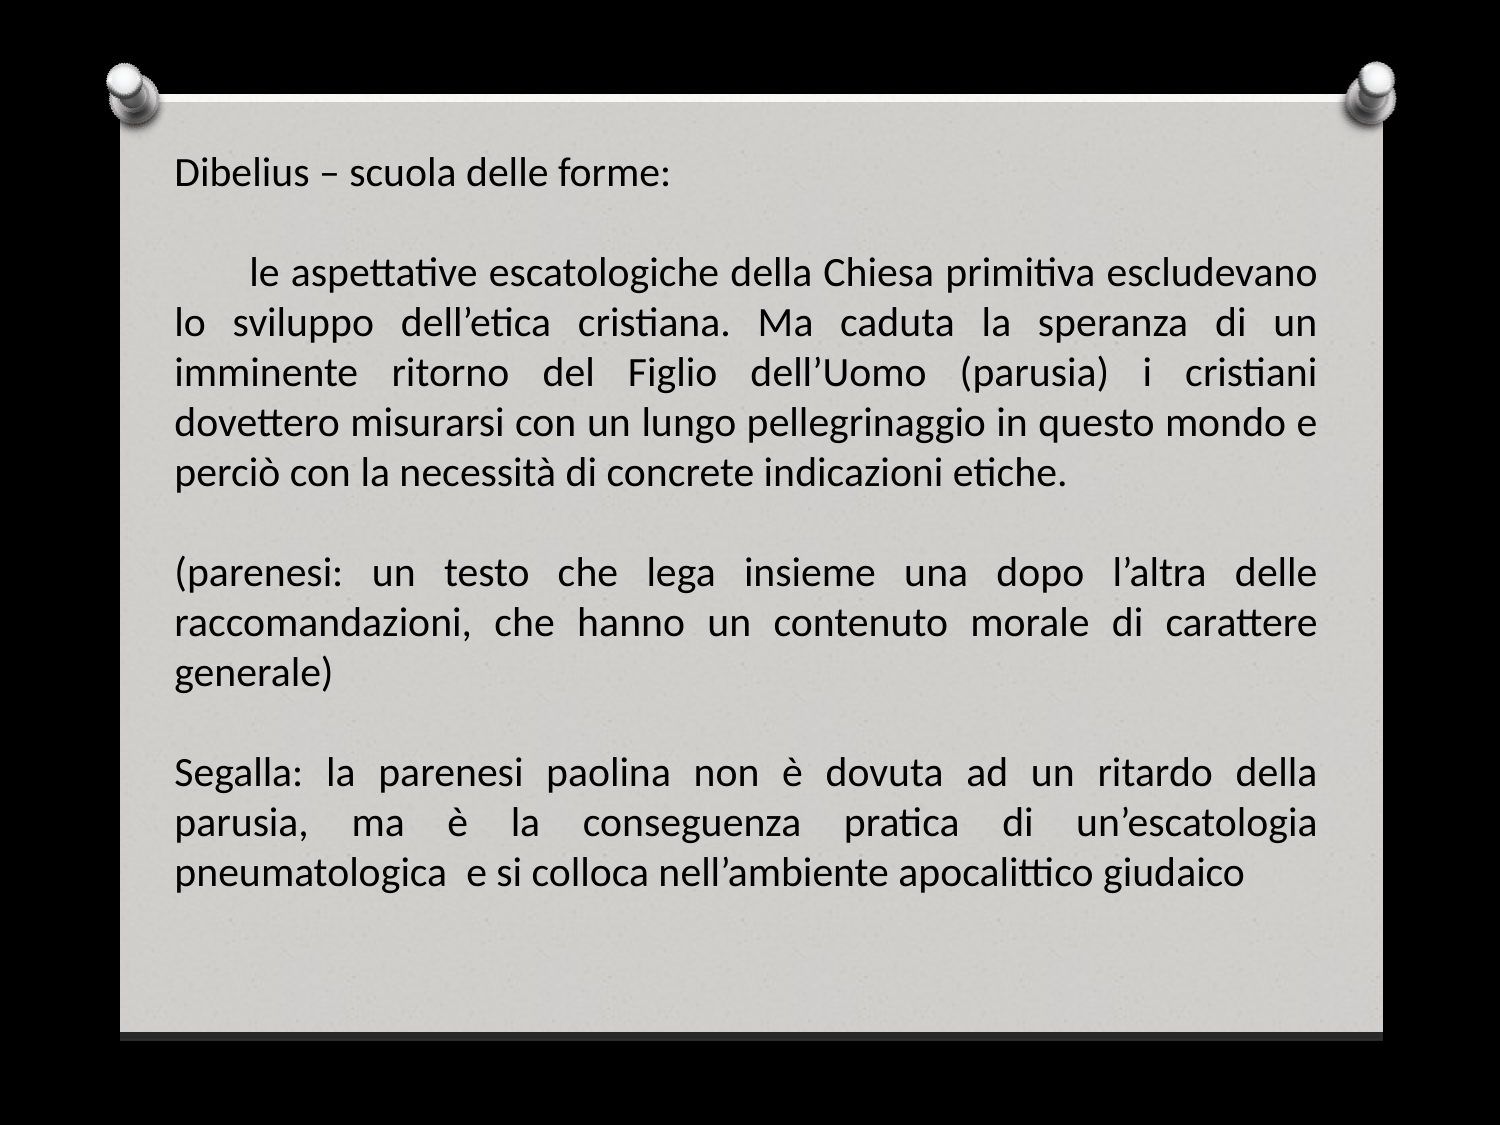

Dibelius – scuola delle forme:
	le aspettative escatologiche della Chiesa primitiva escludevano lo sviluppo dell’etica cristiana. Ma caduta la speranza di un imminente ritorno del Figlio dell’Uomo (parusia) i cristiani dovettero misurarsi con un lungo pellegrinaggio in questo mondo e perciò con la necessità di concrete indicazioni etiche.
(parenesi: un testo che lega insieme una dopo l’altra delle raccomandazioni, che hanno un contenuto morale di carattere generale)
Segalla: la parenesi paolina non è dovuta ad un ritardo della parusia, ma è la conseguenza pratica di un’escatologia pneumatologica e si colloca nell’ambiente apocalittico giudaico